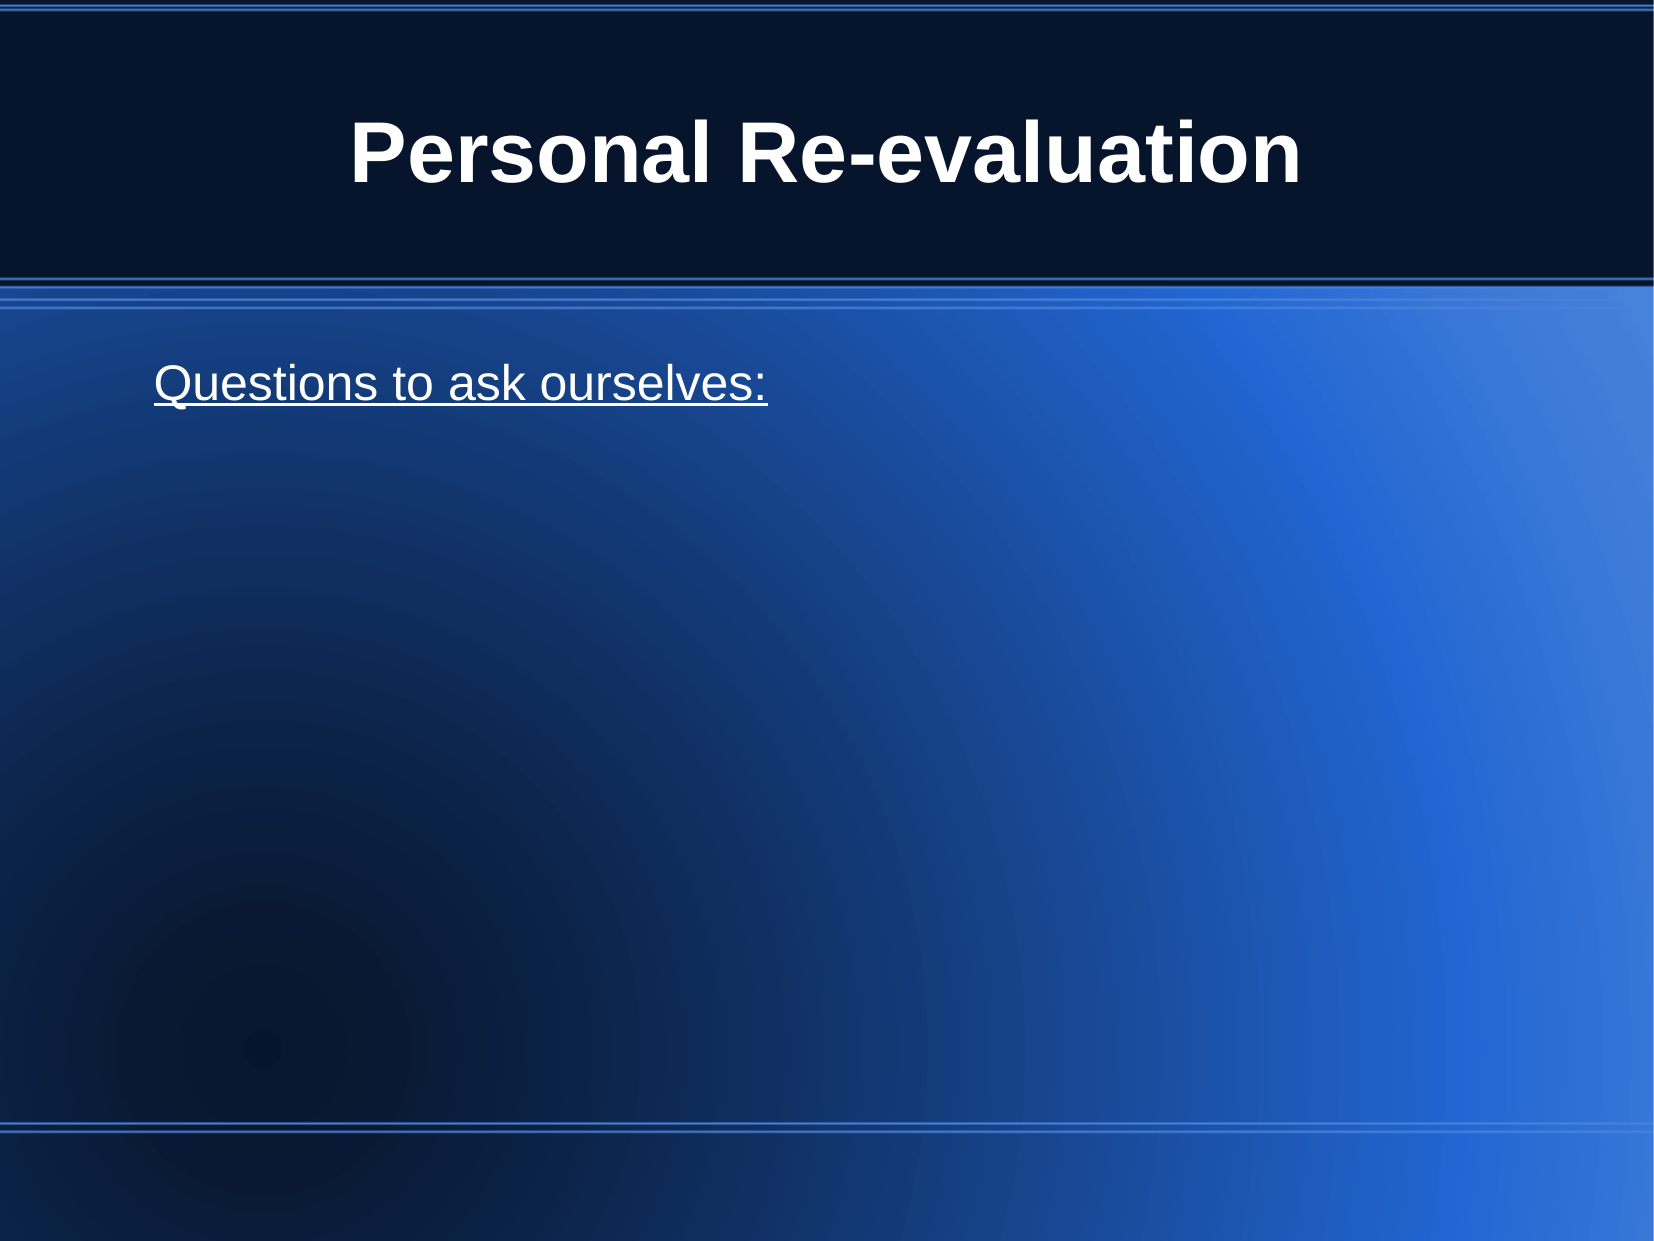

# Personal Re-evaluation
Questions to ask ourselves: